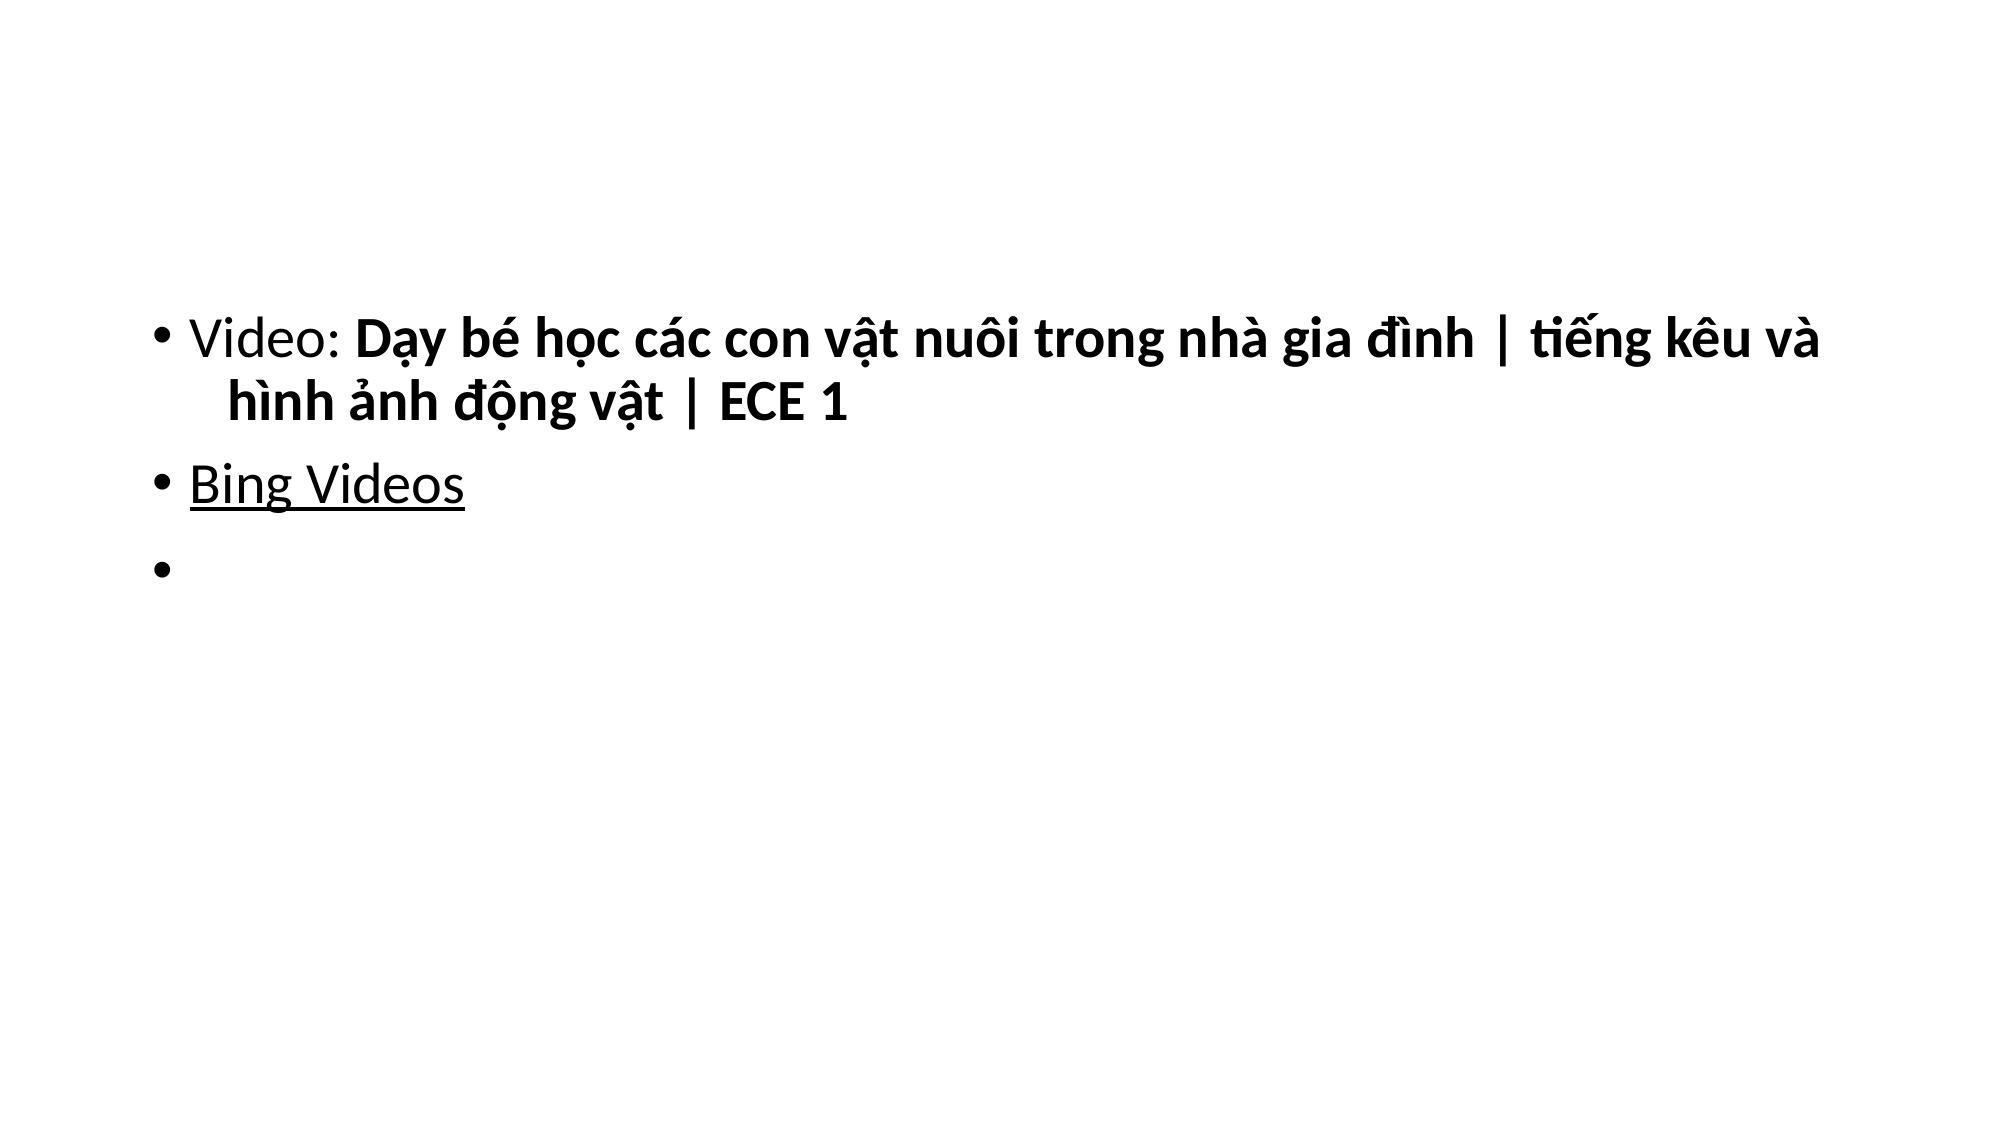

#
Video: Dạy bé học các con vật nuôi trong nhà gia đình | tiếng kêu và hình ảnh động vật | ECE 1
Bing Videos